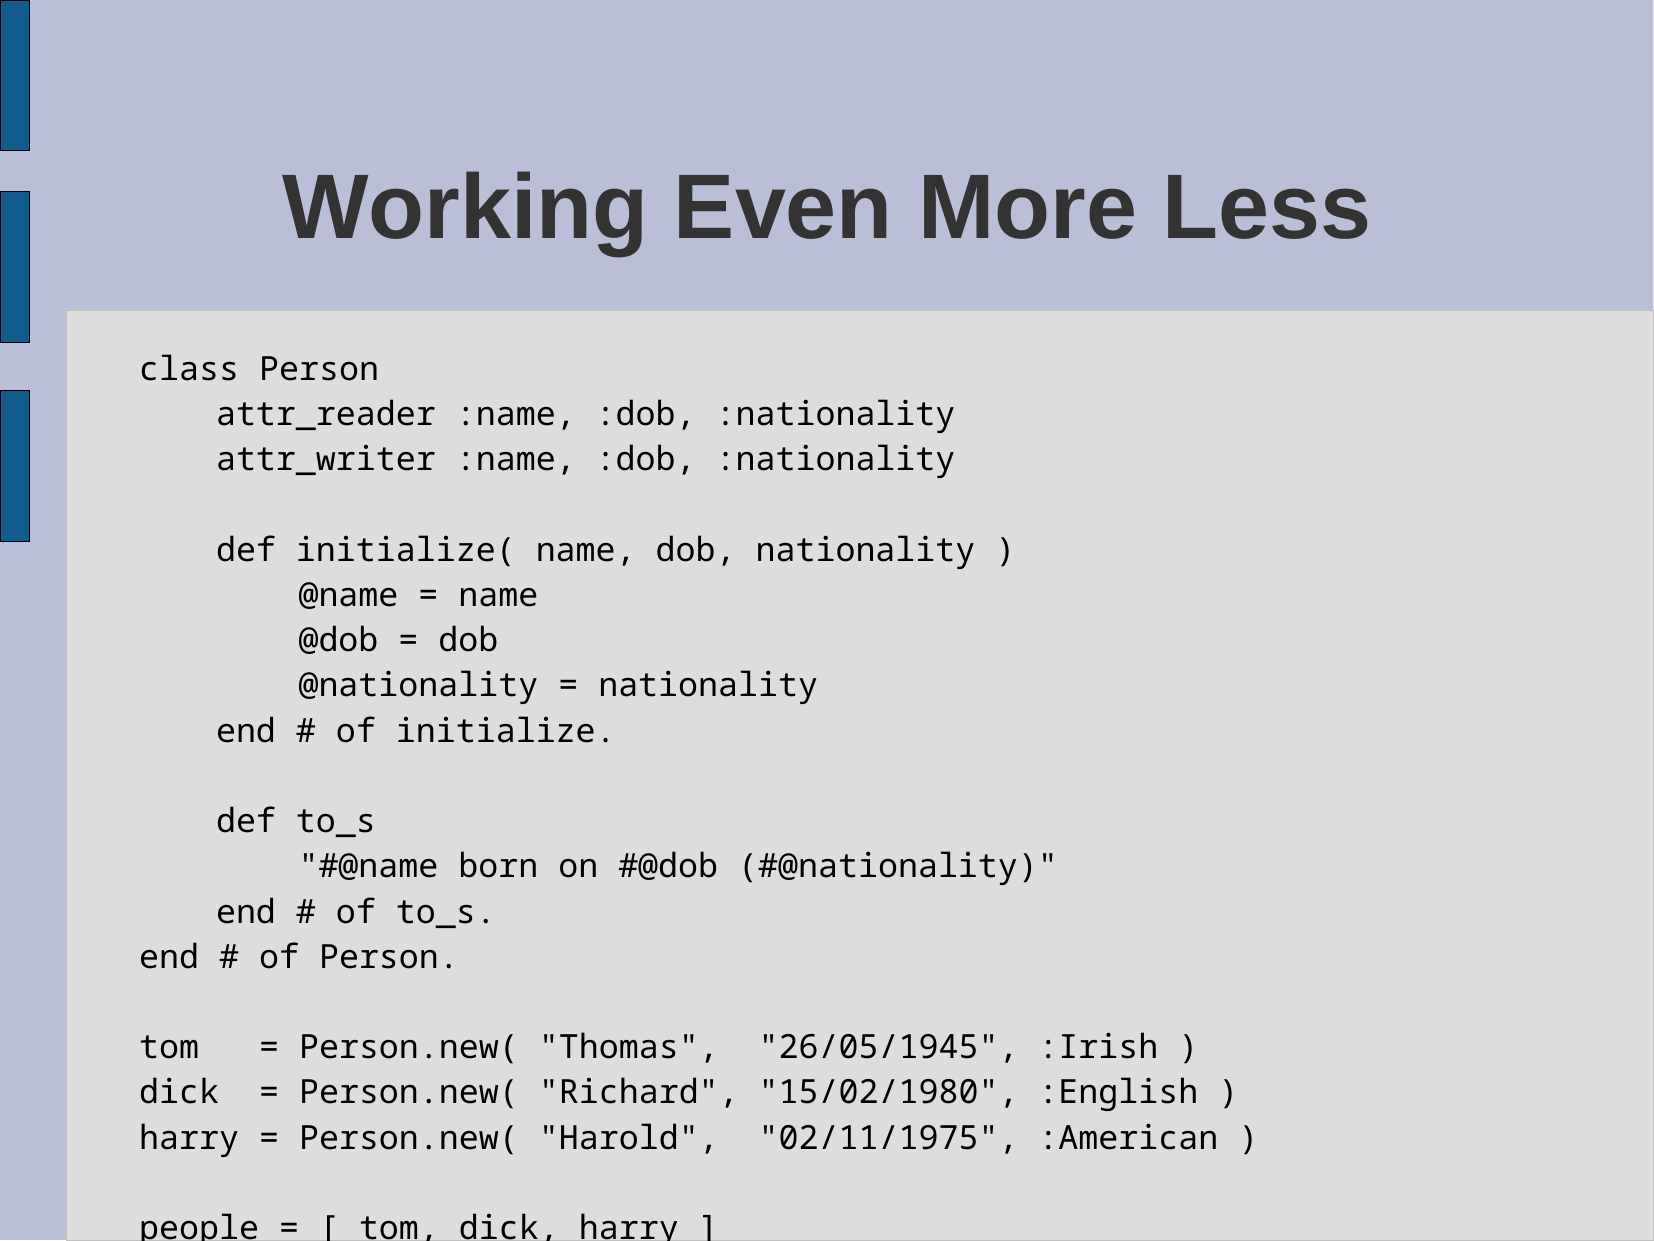

#
Working Even More Less
class Person
attr_reader :name, :dob, :nationality
attr_writer :name, :dob, :nationality
def initialize( name, dob, nationality )
@name = name
@dob = dob
@nationality = nationality
end # of initialize.
def to_s
"#@name born on #@dob (#@nationality)"
end # of to_s.
end # of Person.
tom = Person.new( "Thomas", "26/05/1945", :Irish )
dick = Person.new( "Richard", "15/02/1980", :English )
harry = Person.new( "Harold", "02/11/1975", :American )
people = [ tom, dick, harry ]
people.each { |person| puts person.to_s }